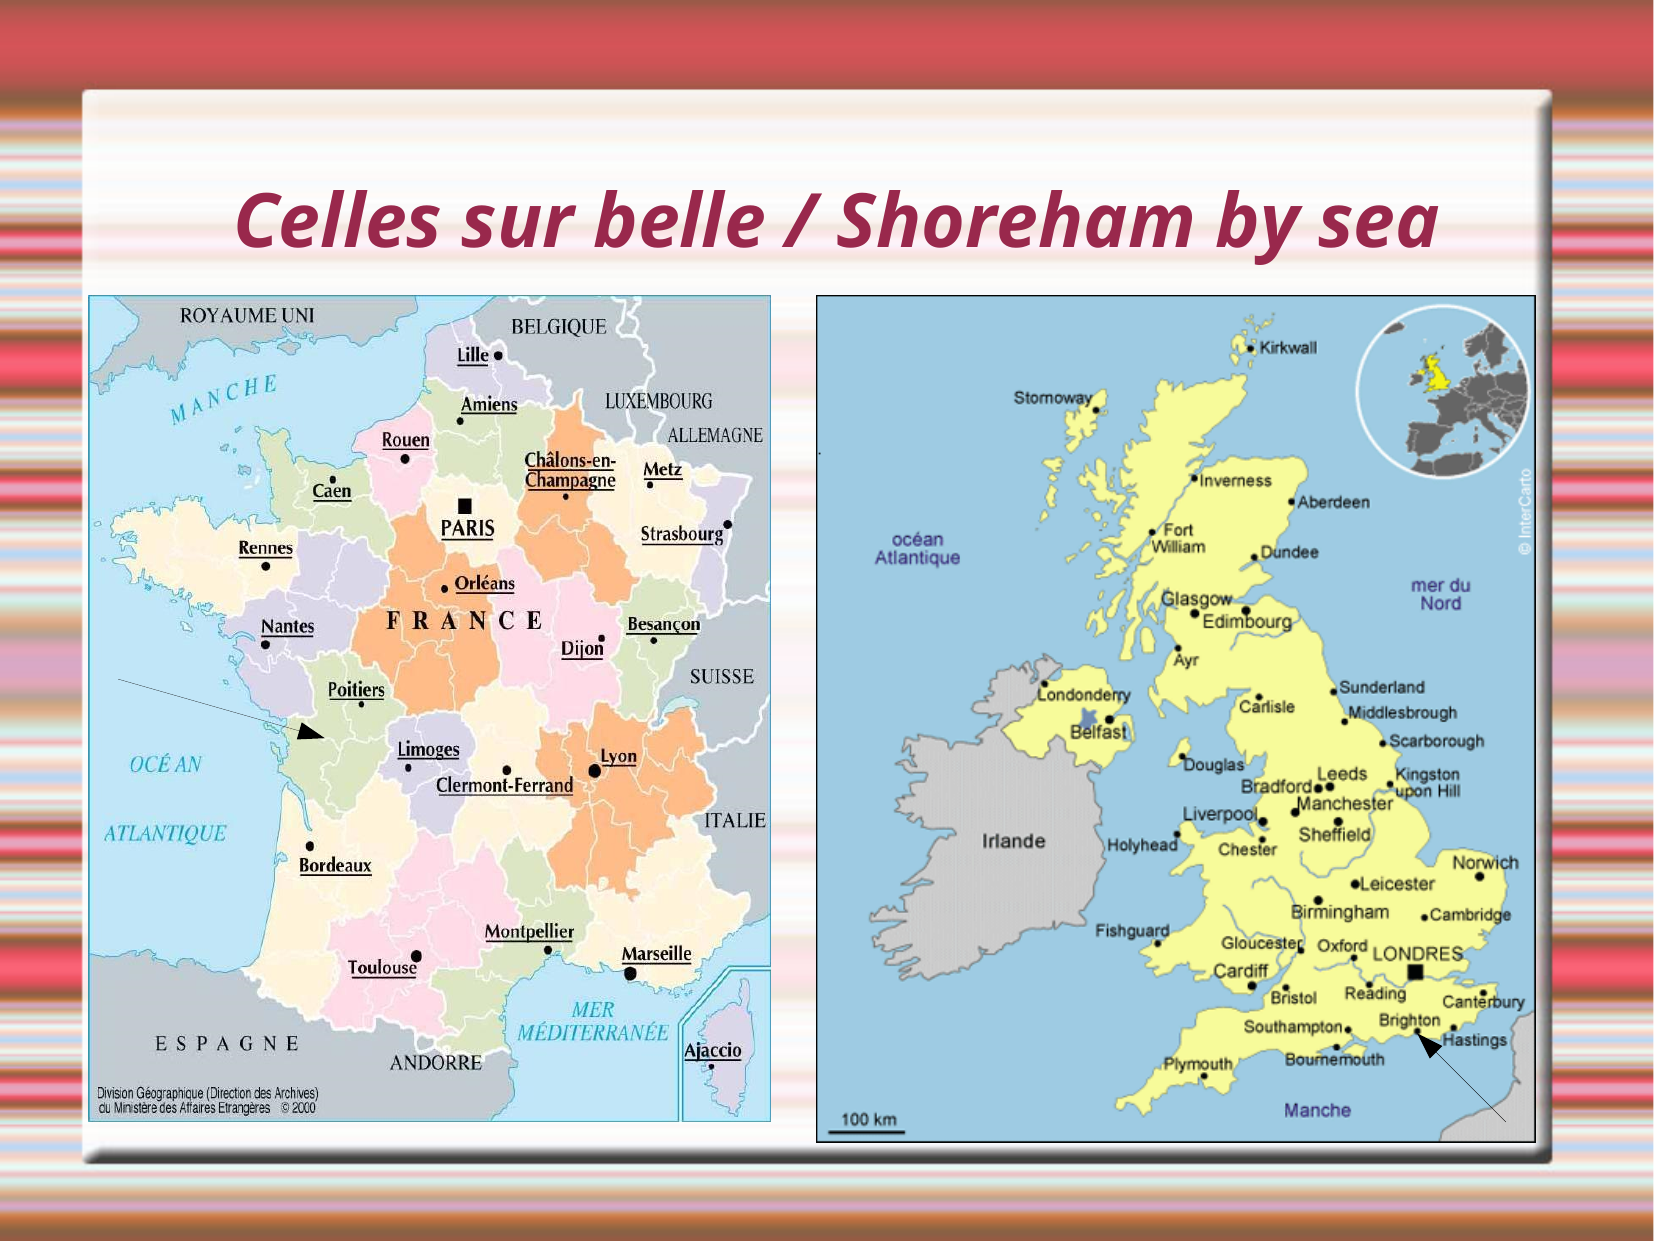

# Celles sur belle / Shoreham by sea